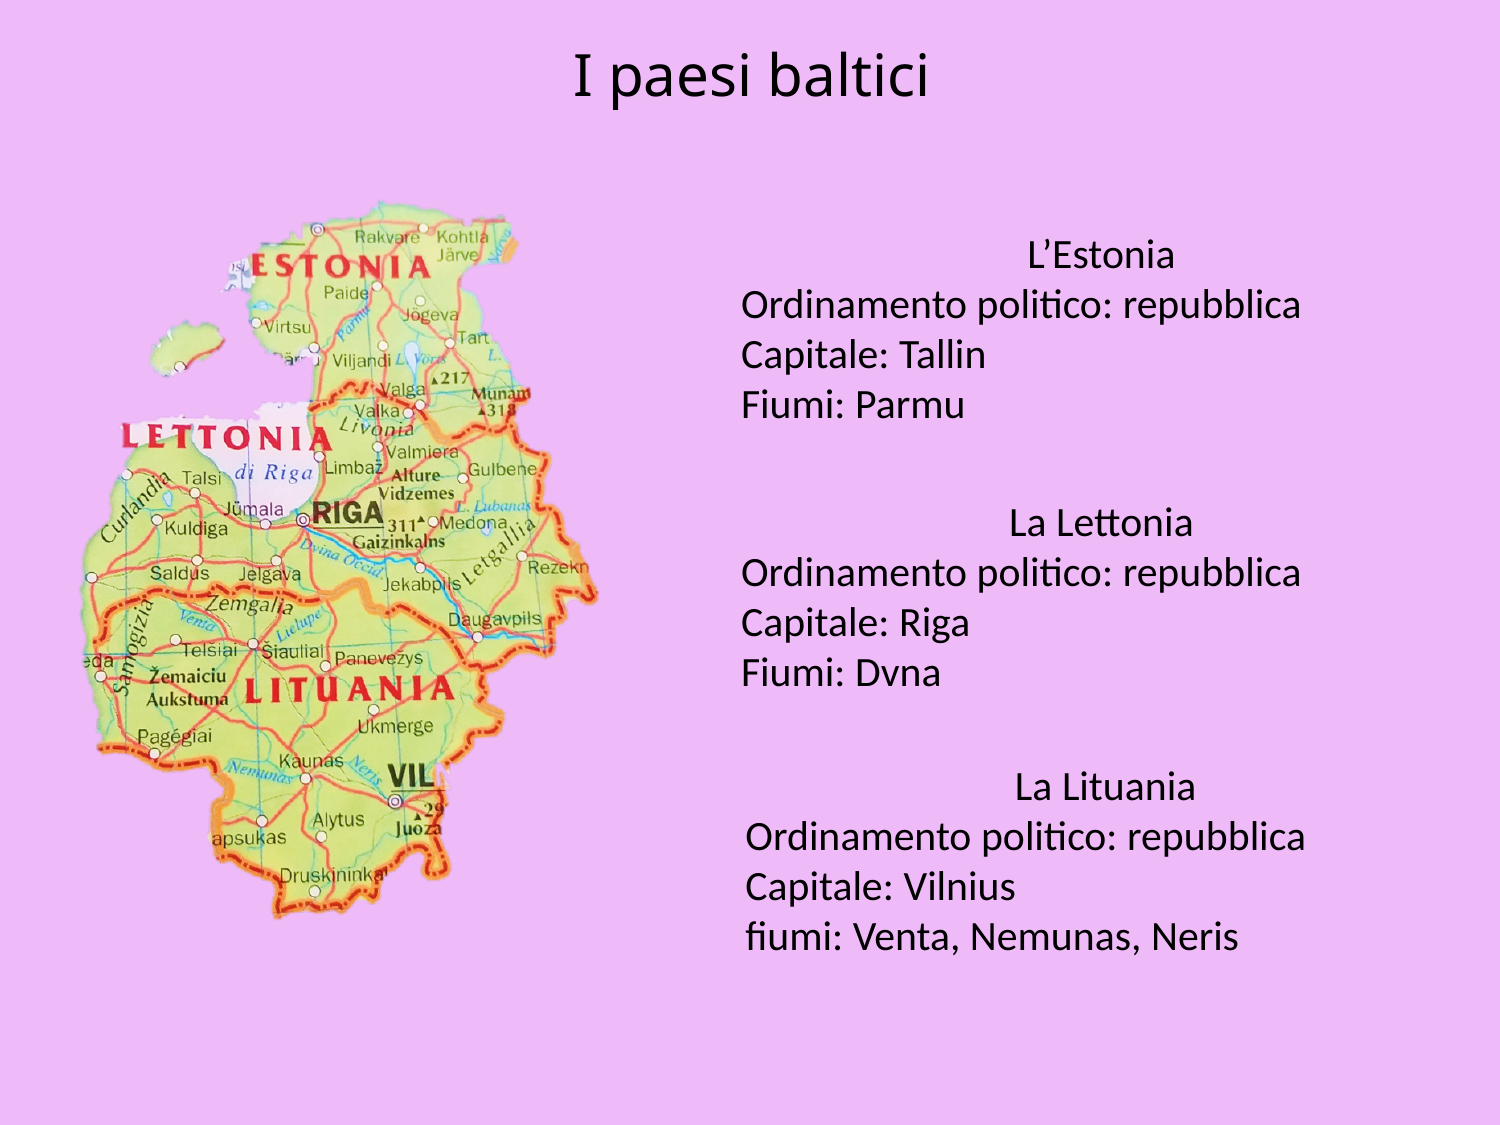

# I paesi baltici
L’Estonia
Ordinamento politico: repubblica
Capitale: Tallin
Fiumi: Parmu
La Lettonia
Ordinamento politico: repubblica
Capitale: Riga
Fiumi: Dvna
La Lituania
Ordinamento politico: repubblica
Capitale: Vilnius
fiumi: Venta, Nemunas, Neris